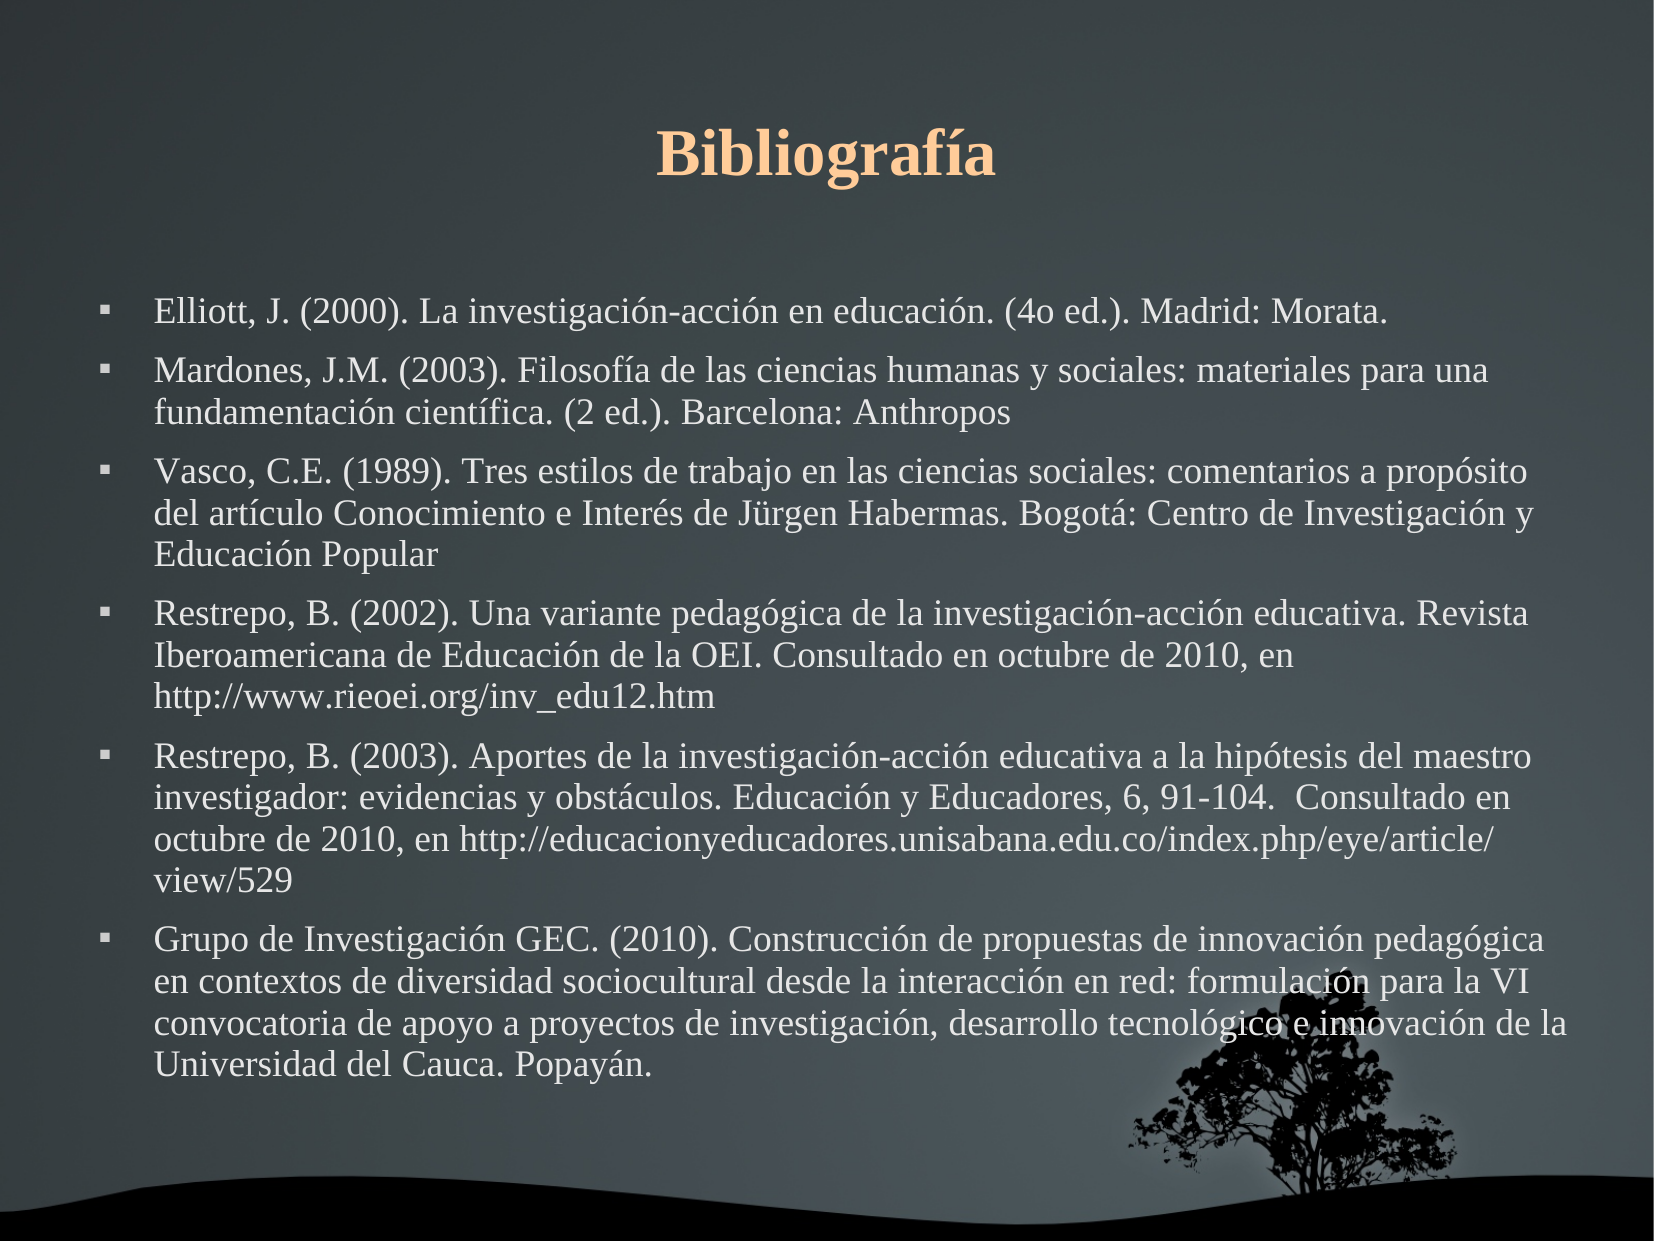

# Bibliografía
Elliott, J. (2000). La investigación-acción en educación. (4o ed.). Madrid: Morata.
Mardones, J.M. (2003). Filosofía de las ciencias humanas y sociales: materiales para una fundamentación científica. (2 ed.). Barcelona: Anthropos
Vasco, C.E. (1989). Tres estilos de trabajo en las ciencias sociales: comentarios a propósito del artículo Conocimiento e Interés de Jürgen Habermas. Bogotá: Centro de Investigación y Educación Popular
Restrepo, B. (2002). Una variante pedagógica de la investigación-acción educativa. Revista Iberoamericana de Educación de la OEI. Consultado en octubre de 2010, en http://www.rieoei.org/inv_edu12.htm
Restrepo, B. (2003). Aportes de la investigación-acción educativa a la hipótesis del maestro investigador: evidencias y obstáculos. Educación y Educadores, 6, 91-104. Consultado en octubre de 2010, en http://educacionyeducadores.unisabana.edu.co/index.php/eye/article/view/529
Grupo de Investigación GEC. (2010). Construcción de propuestas de innovación pedagógica en contextos de diversidad sociocultural desde la interacción en red: formulación para la VI convocatoria de apoyo a proyectos de investigación, desarrollo tecnológico e innovación de la Universidad del Cauca. Popayán.